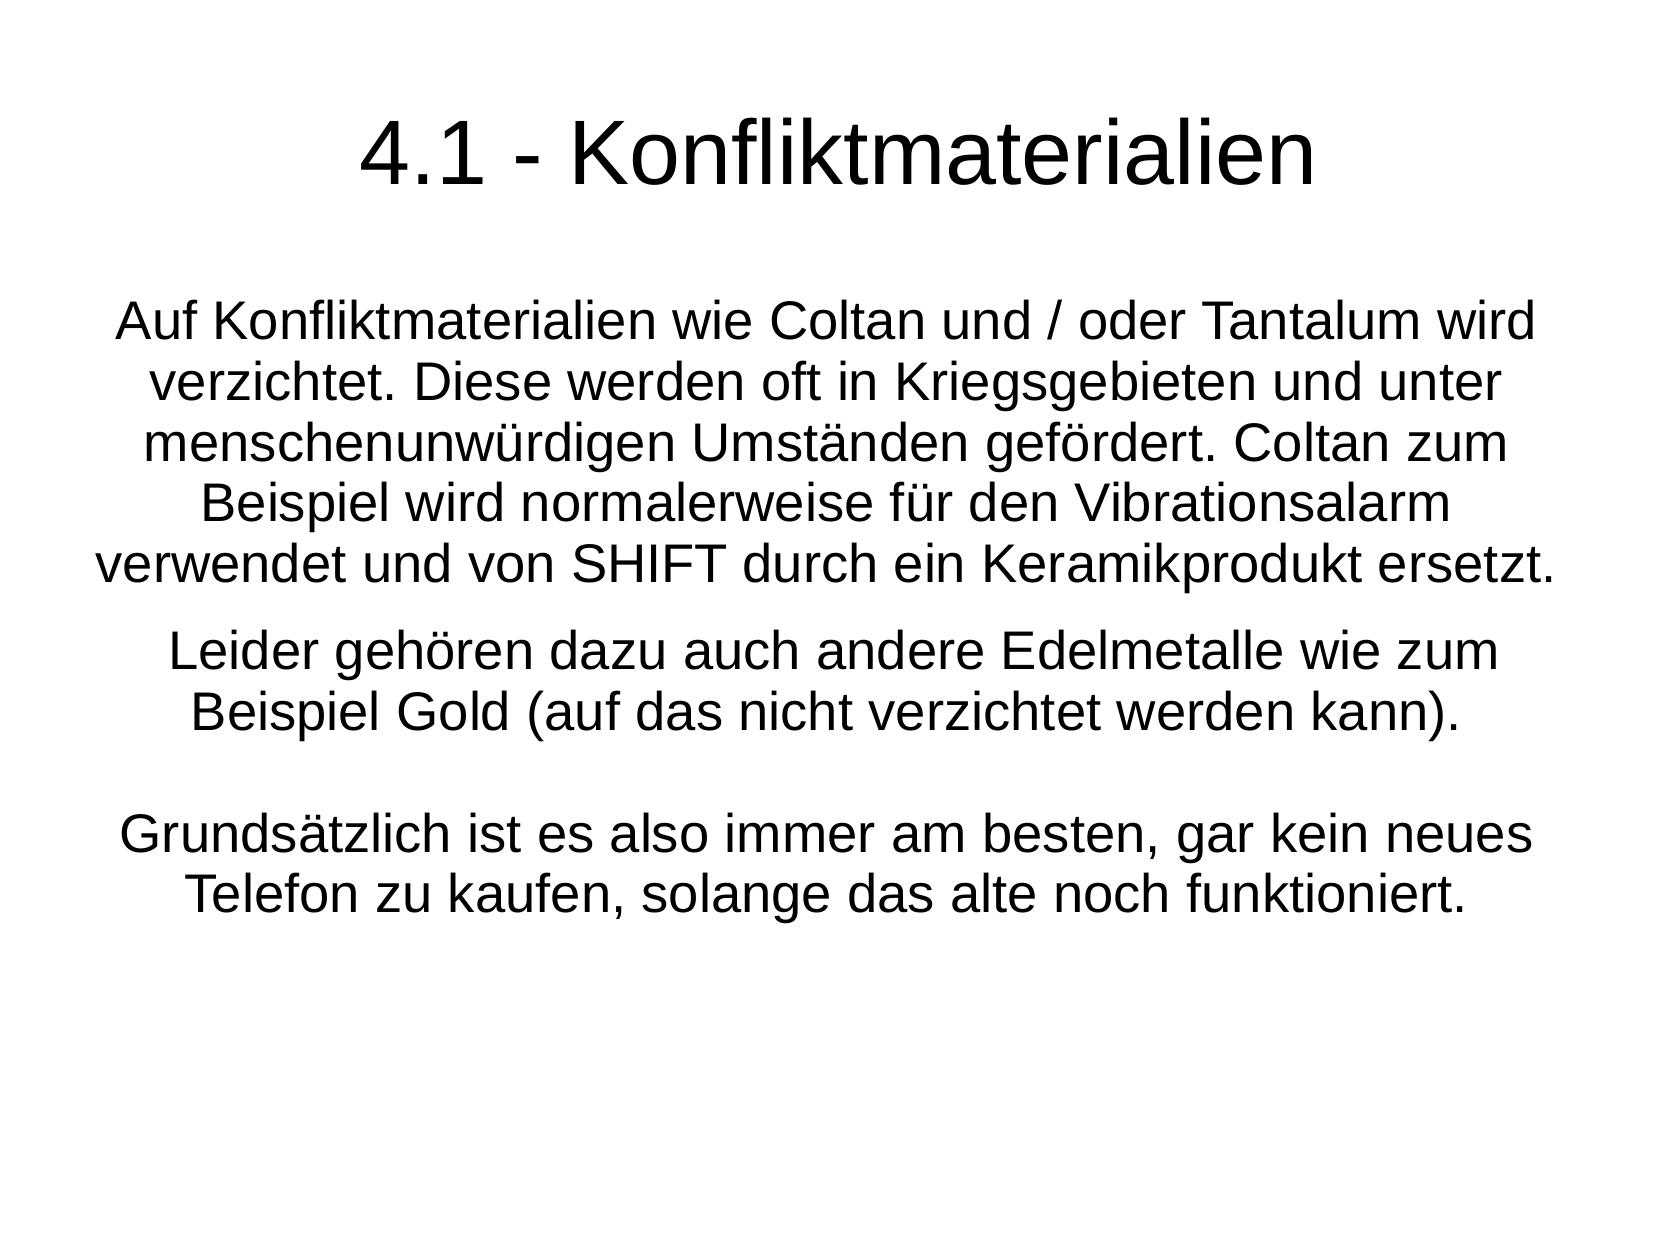

# 4.1 - Konfliktmaterialien
Auf Konfliktmaterialien wie Coltan und / oder Tantalum wird verzichtet. Diese werden oft in Kriegsgebieten und unter menschenunwürdigen Umständen gefördert. Coltan zum Beispiel wird normalerweise für den Vibrationsalarm verwendet und von SHIFT durch ein Keramikprodukt ersetzt.
 Leider gehören dazu auch andere Edelmetalle wie zum Beispiel Gold (auf das nicht verzichtet werden kann).
Grundsätzlich ist es also immer am besten, gar kein neues Telefon zu kaufen, solange das alte noch funktioniert.